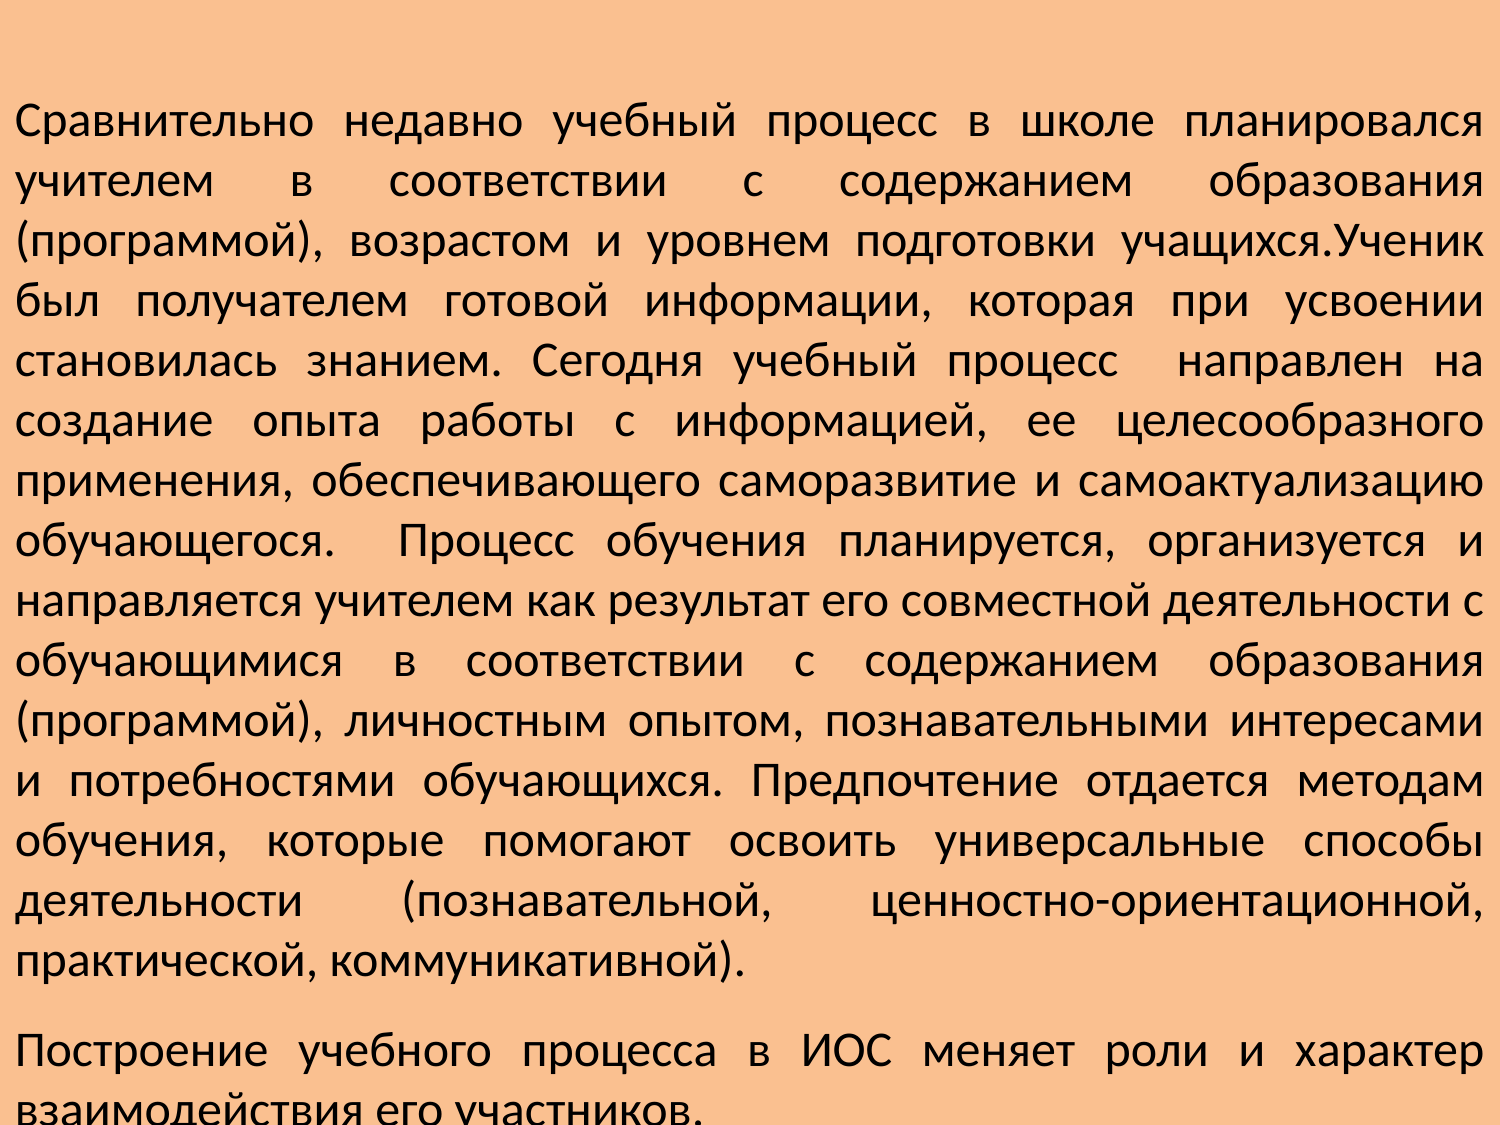

# Сравнительно недавно учебный процесс в школе планировался учителем в соответствии с содержанием образования (программой), возрастом и уровнем подготовки учащихся.Ученик был получателем готовой информации, которая при усвоении становилась знанием. Сегодня учебный процесс направлен на создание опыта работы с информацией, ее целесообразного применения, обеспечивающего саморазвитие и самоактуализацию обучающегося. Процесс обучения планируется, организуется и направляется учителем как результат его совместной деятельности с обучающимися в соответствии с содержанием образования (программой), личностным опытом, познавательными интересами и потребностями обучающихся. Предпочтение отдается методам обучения, которые помогают освоить универсальные способы деятельности (познавательной, ценностно-ориентационной, практической, коммуникативной).
Построение учебного процесса в ИОС меняет роли и характер взаимодействия его участников.